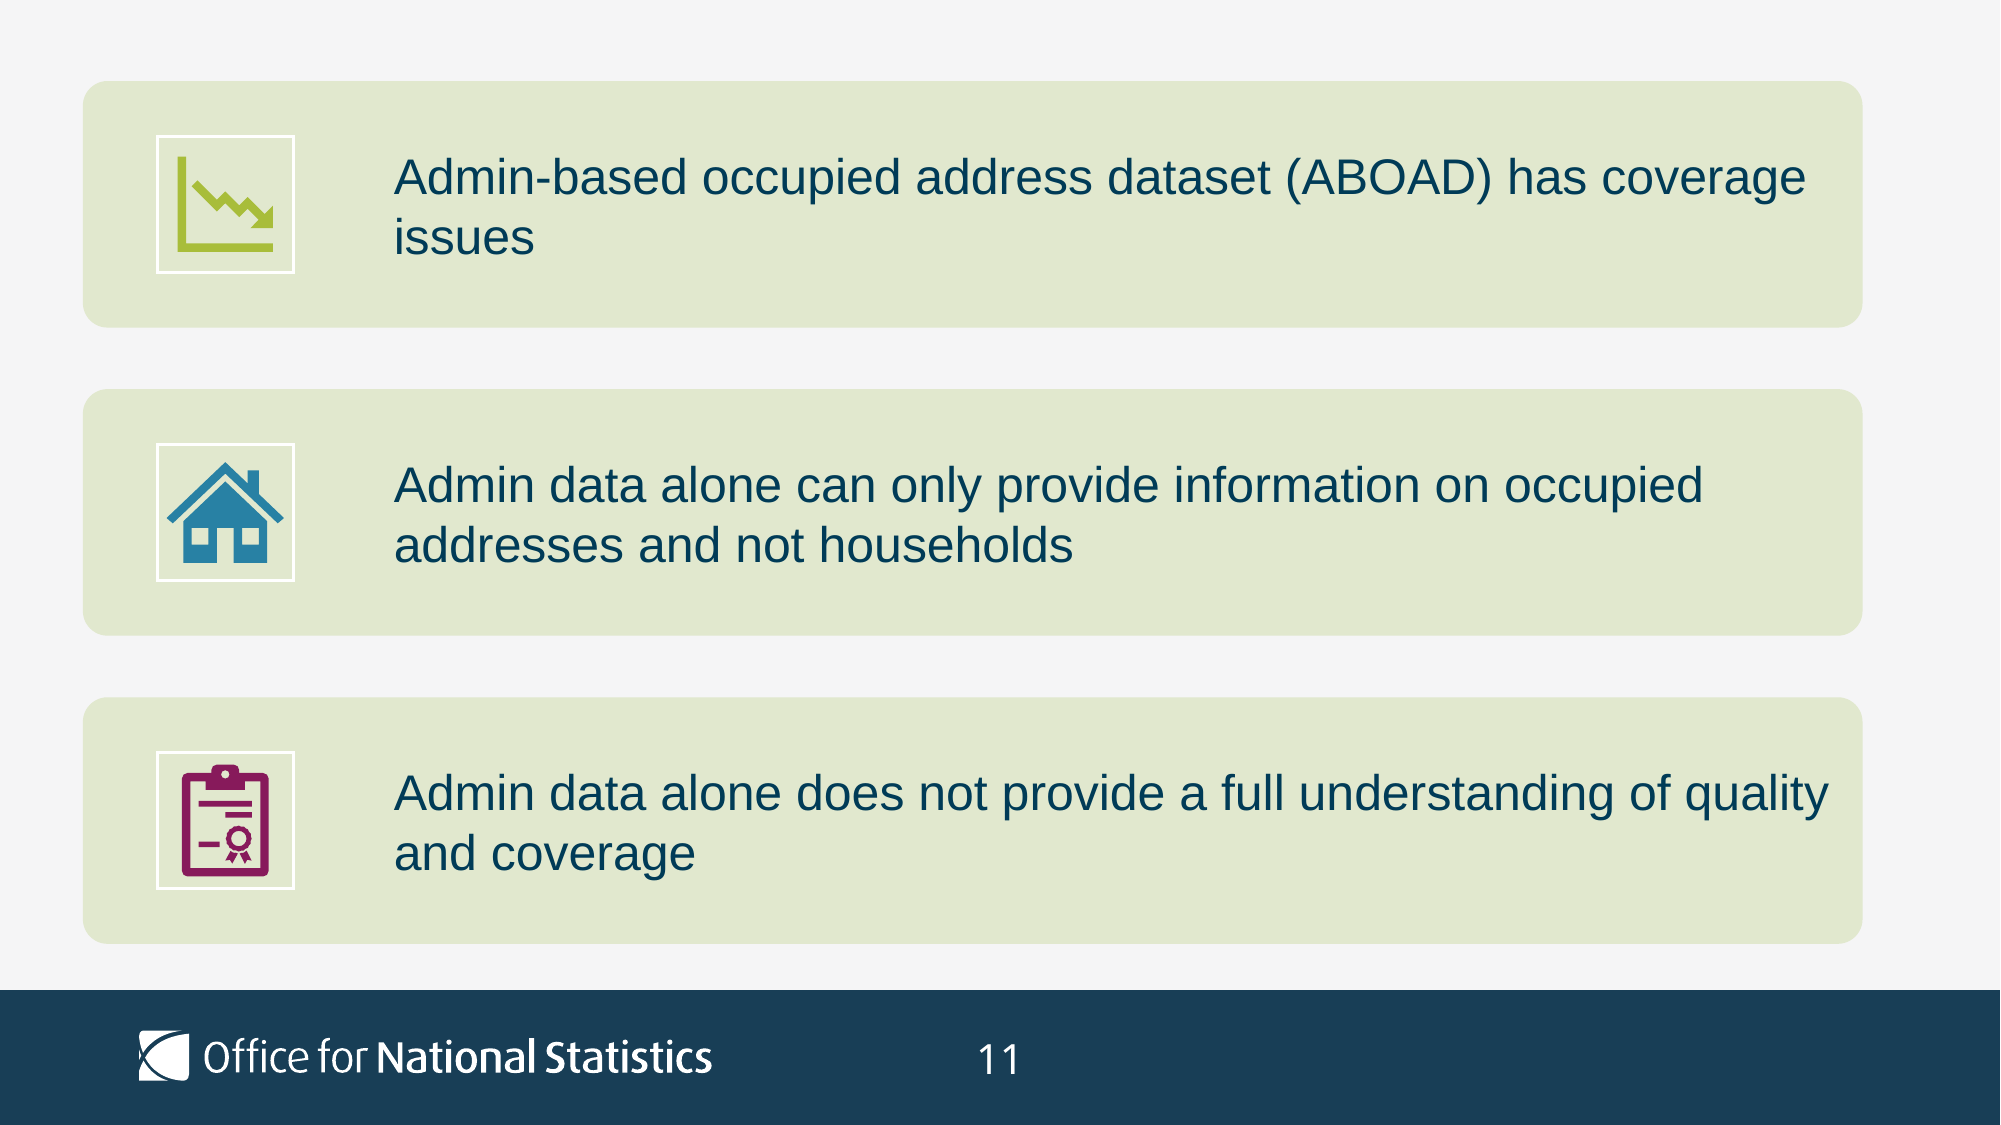

Admin-based occupied address dataset (ABOAD) has coverage issues
Admin data alone can only provide information on occupied addresses and not households
Admin data alone does not provide a full understanding of quality and coverage